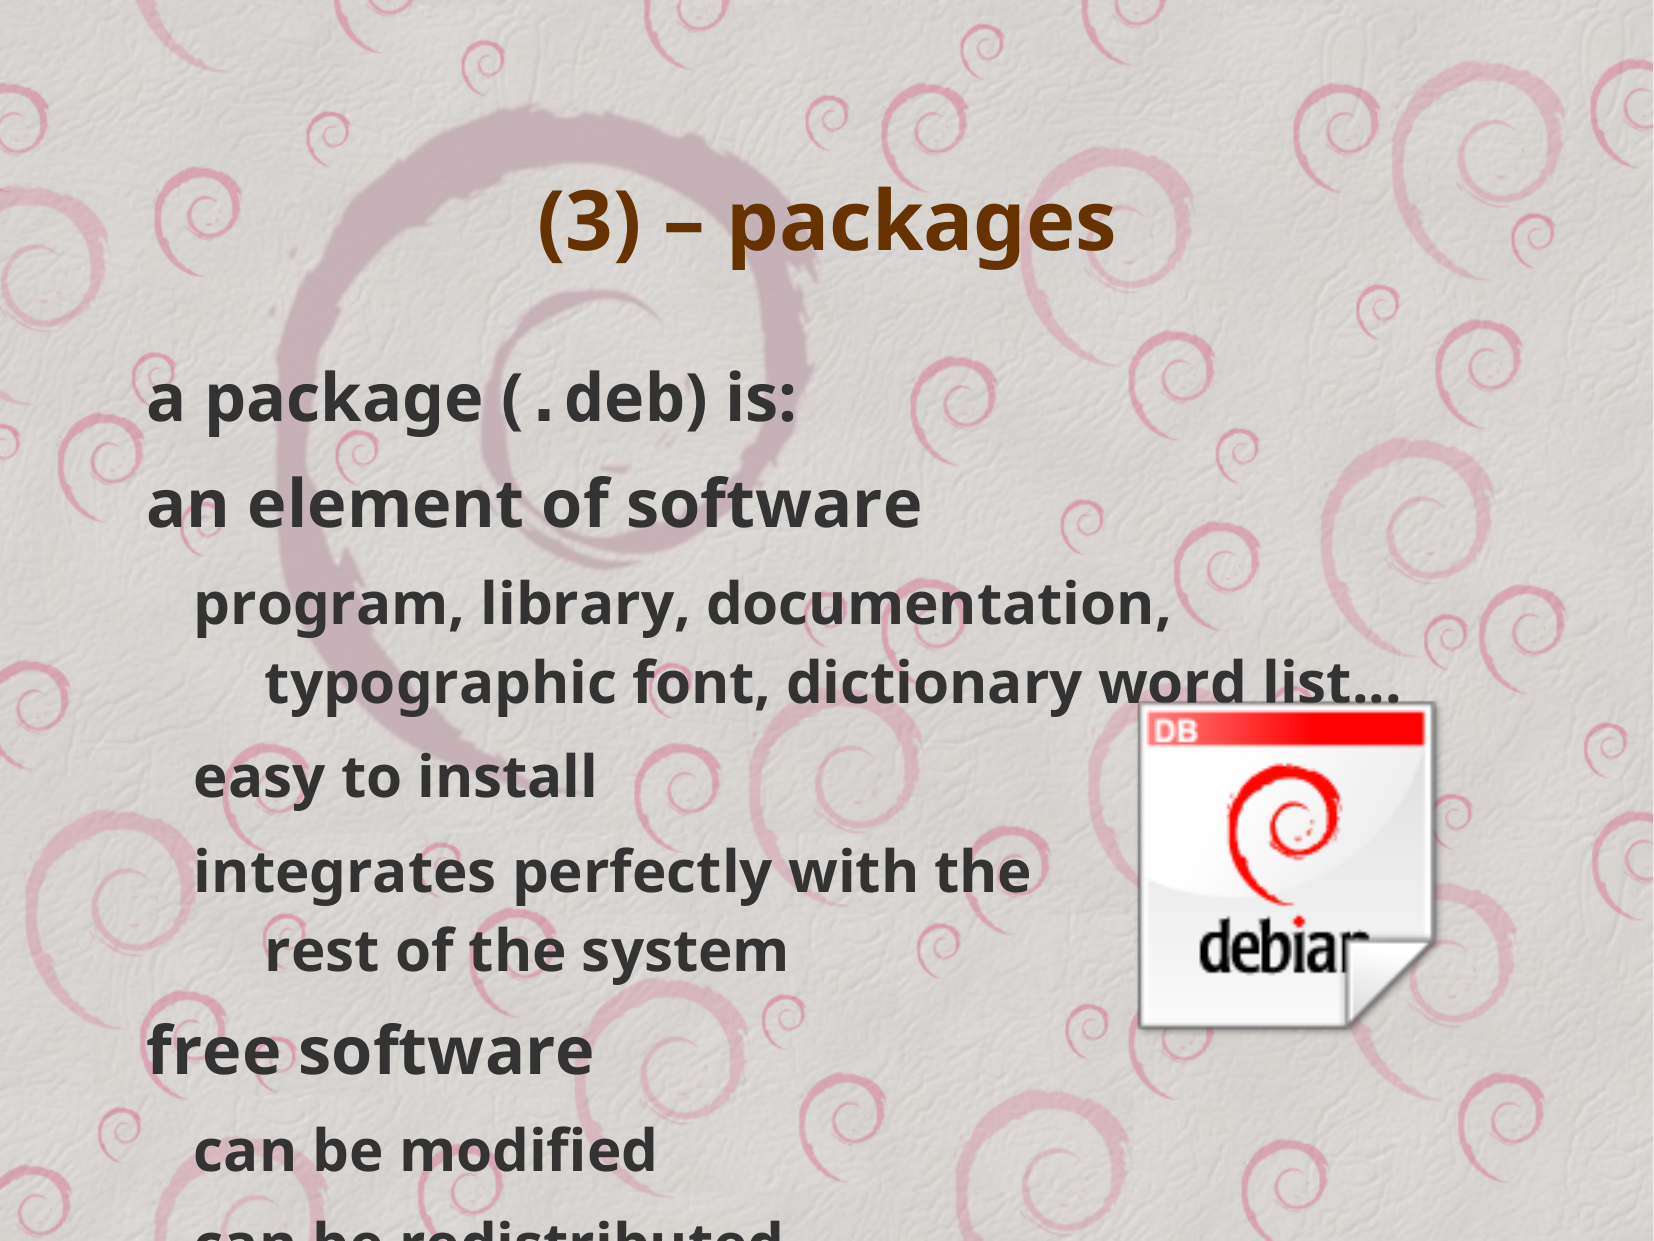

# (3) – packages
a package (.deb) is:
an element of software
program, library, documentation, typographic font, dictionary word list...
easy to install
integrates perfectly with the
rest of the system
free software
can be modified
can be redistributed